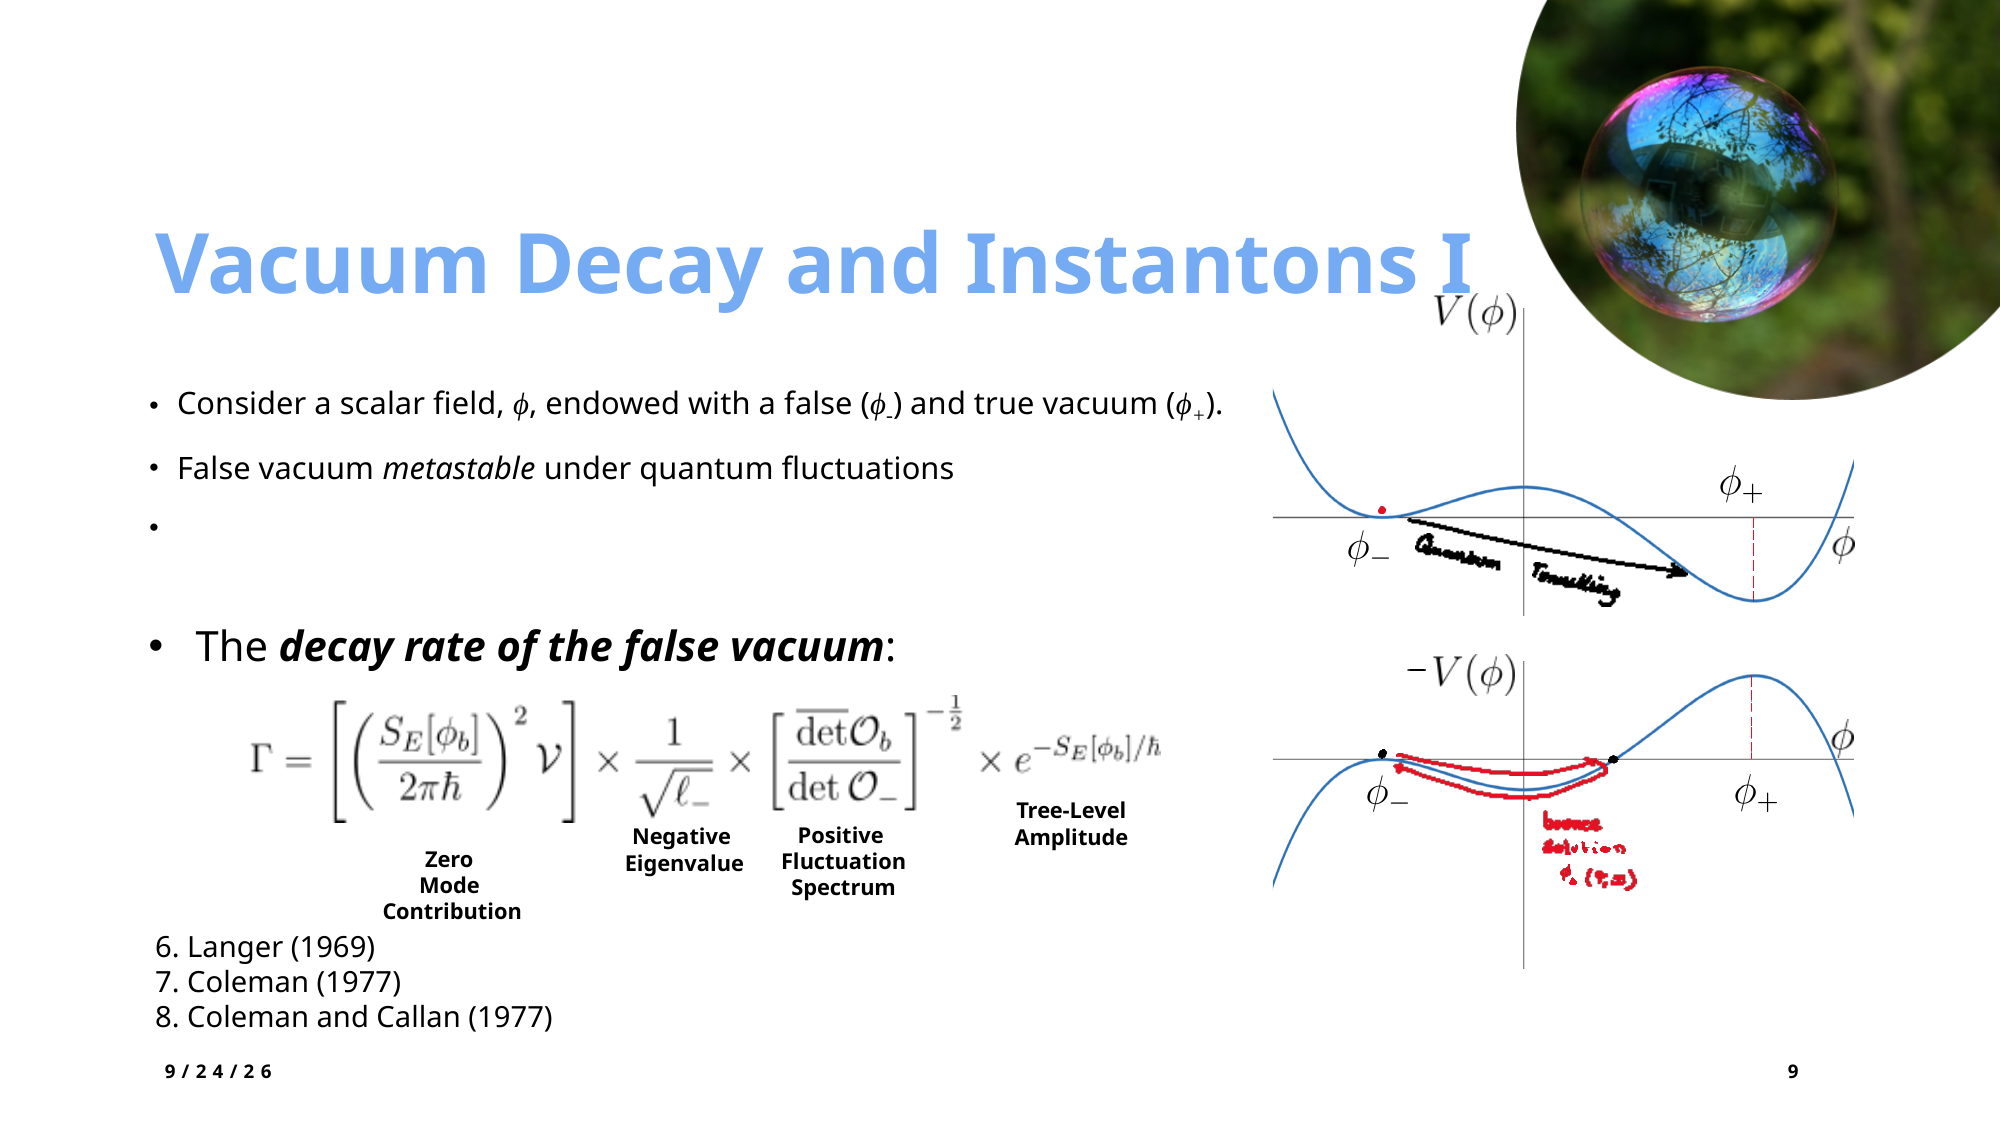

# Vacuum Decay and Instantons I
Consider a scalar field, ϕ, endowed with a false (ϕ-) and true vacuum (ϕ+).
False vacuum metastable under quantum fluctuations
The decay rate of the false vacuum:
Tree-Level Amplitude
Positive
Fluctuation Spectrum
Negative
Eigenvalue
Zero
Mode
Contribution
6. Langer (1969)
7. Coleman (1977)
8. Coleman and Callan (1977)
9